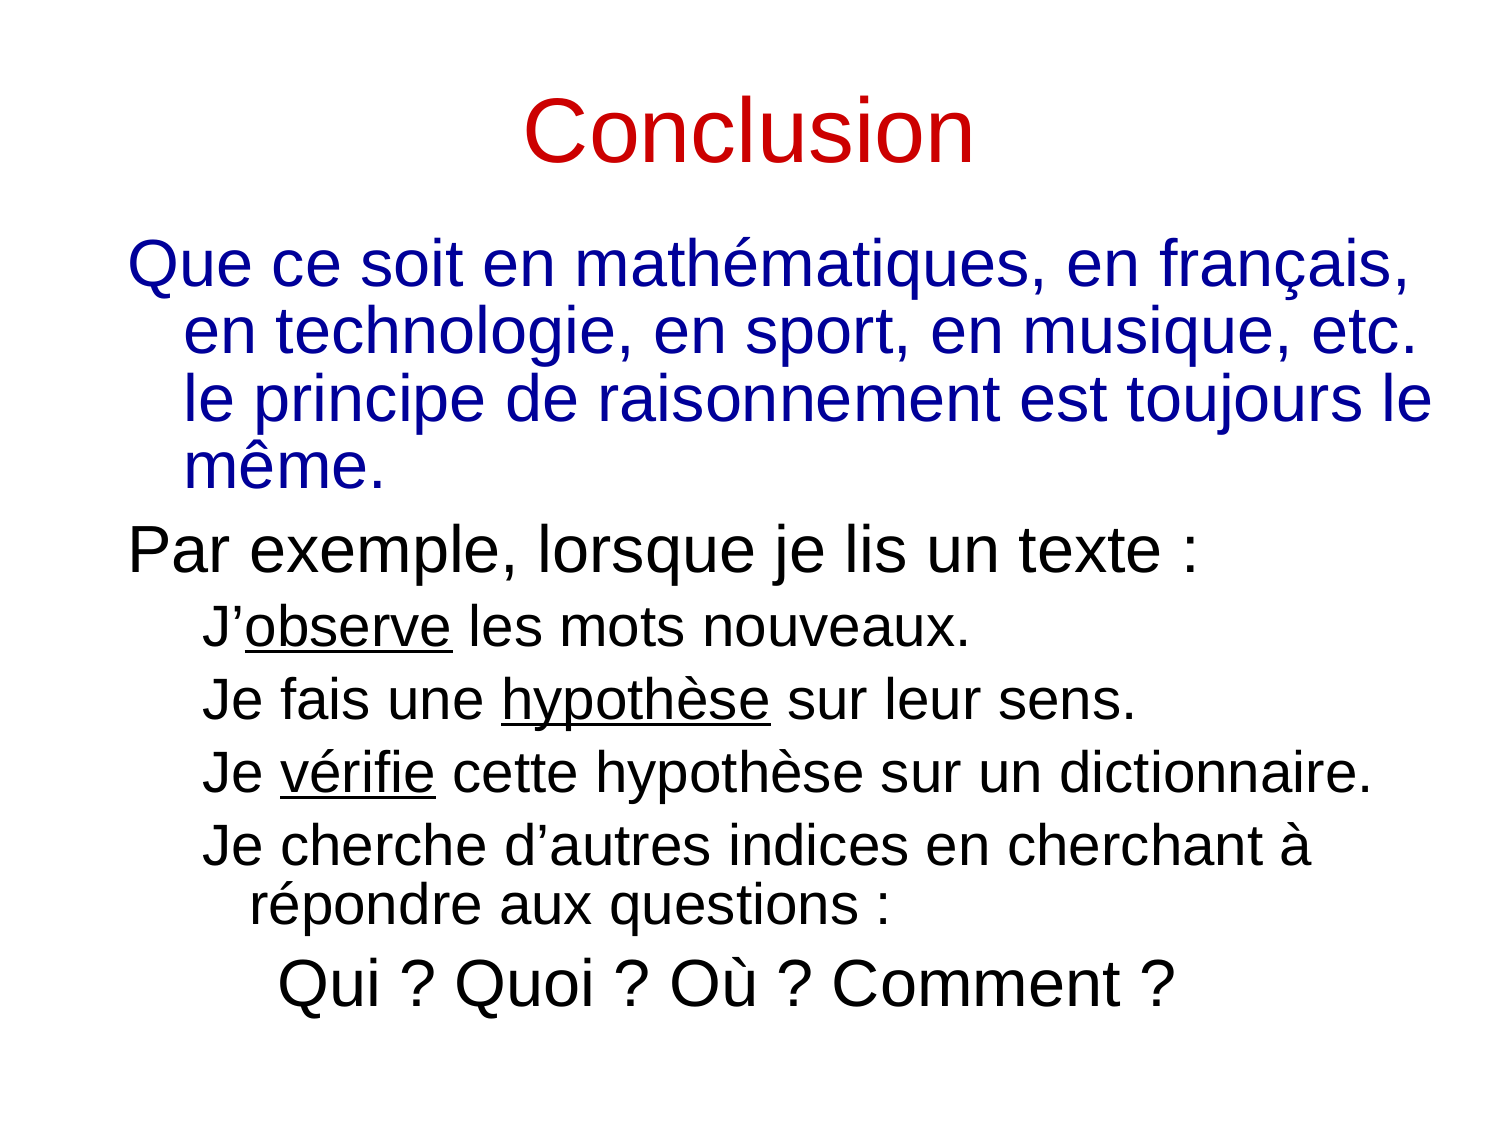

# Conclusion
Que ce soit en mathématiques, en français, en technologie, en sport, en musique, etc. le principe de raisonnement est toujours le même.
Par exemple, lorsque je lis un texte :
J’observe les mots nouveaux.
Je fais une hypothèse sur leur sens.
Je vérifie cette hypothèse sur un dictionnaire.
Je cherche d’autres indices en cherchant à répondre aux questions :
		Qui ? Quoi ? Où ? Comment ?